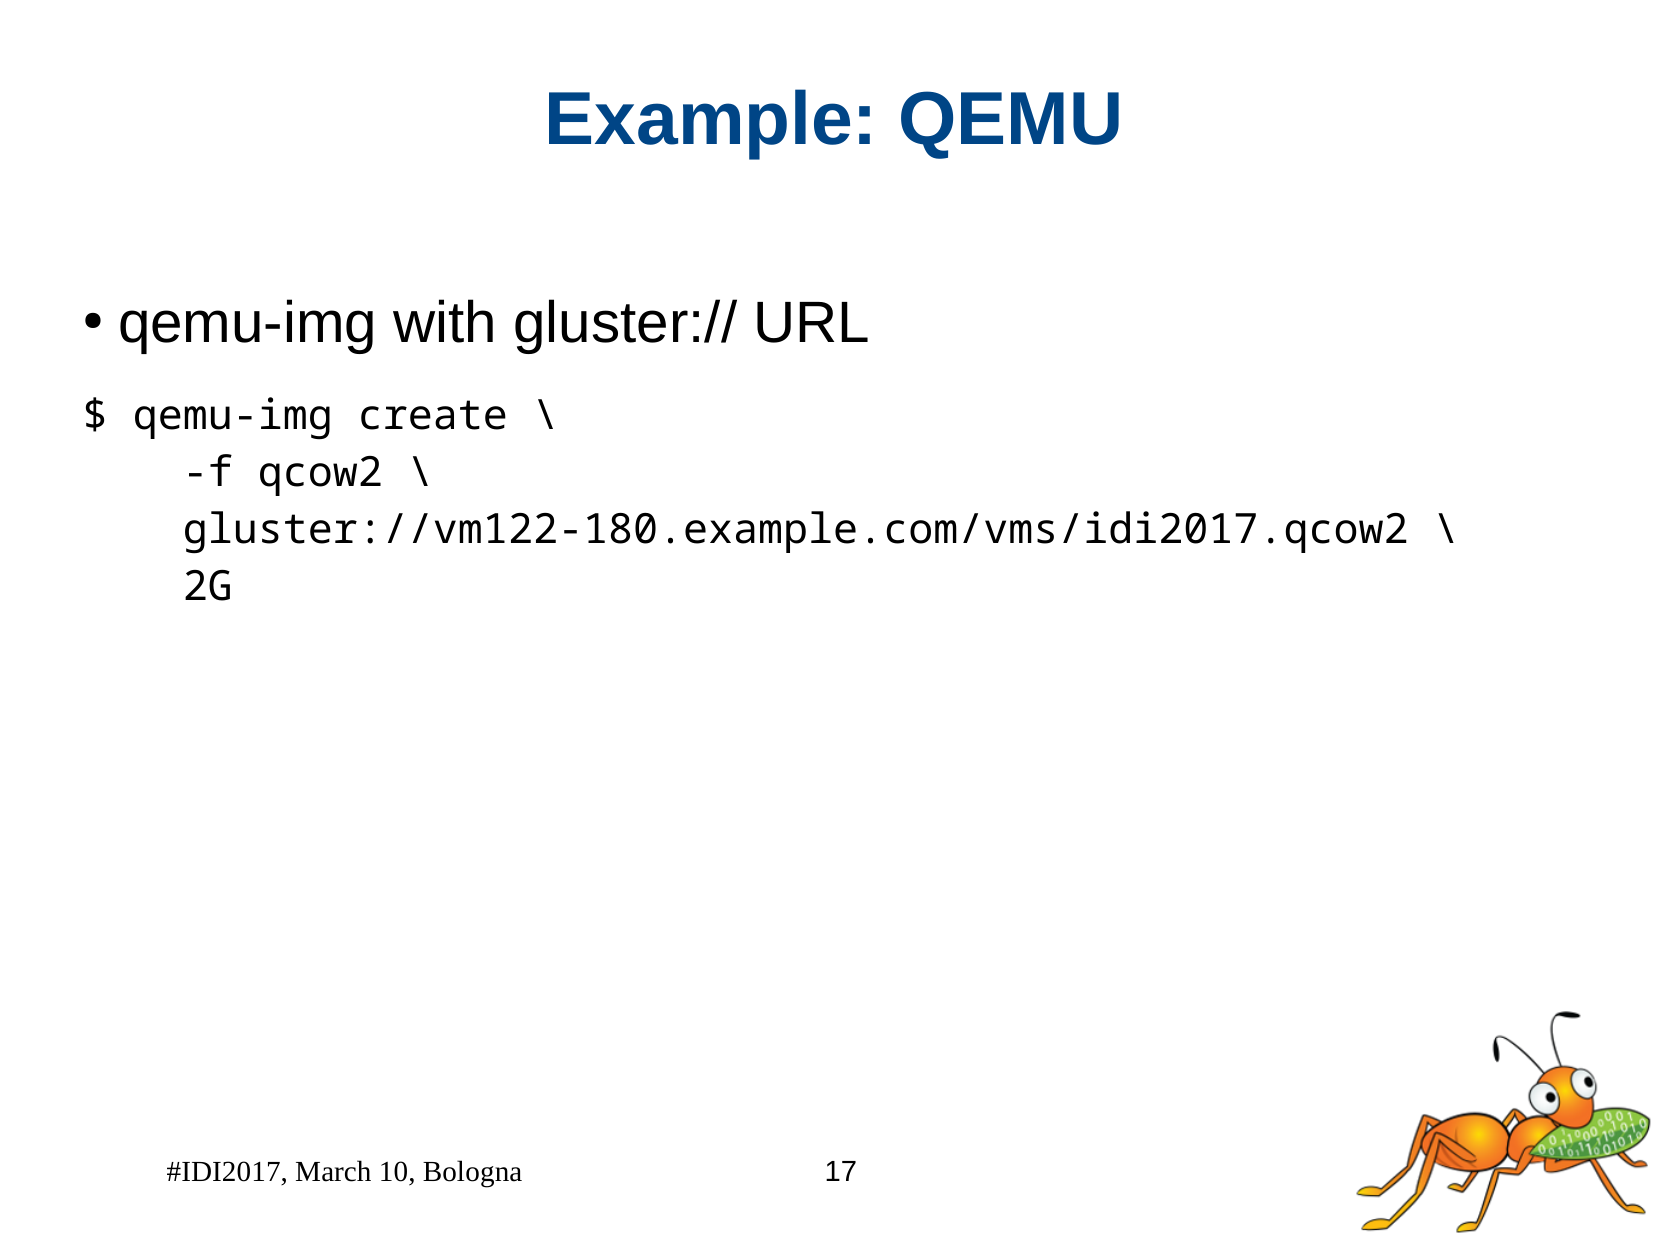

Example: QEMU
# qemu-img with gluster:// URL
$ qemu-img create \
 -f qcow2 \
 gluster://vm122-180.example.com/vms/idi2017.qcow2 \
 2G
#IDI2017, March 10, Bologna
17